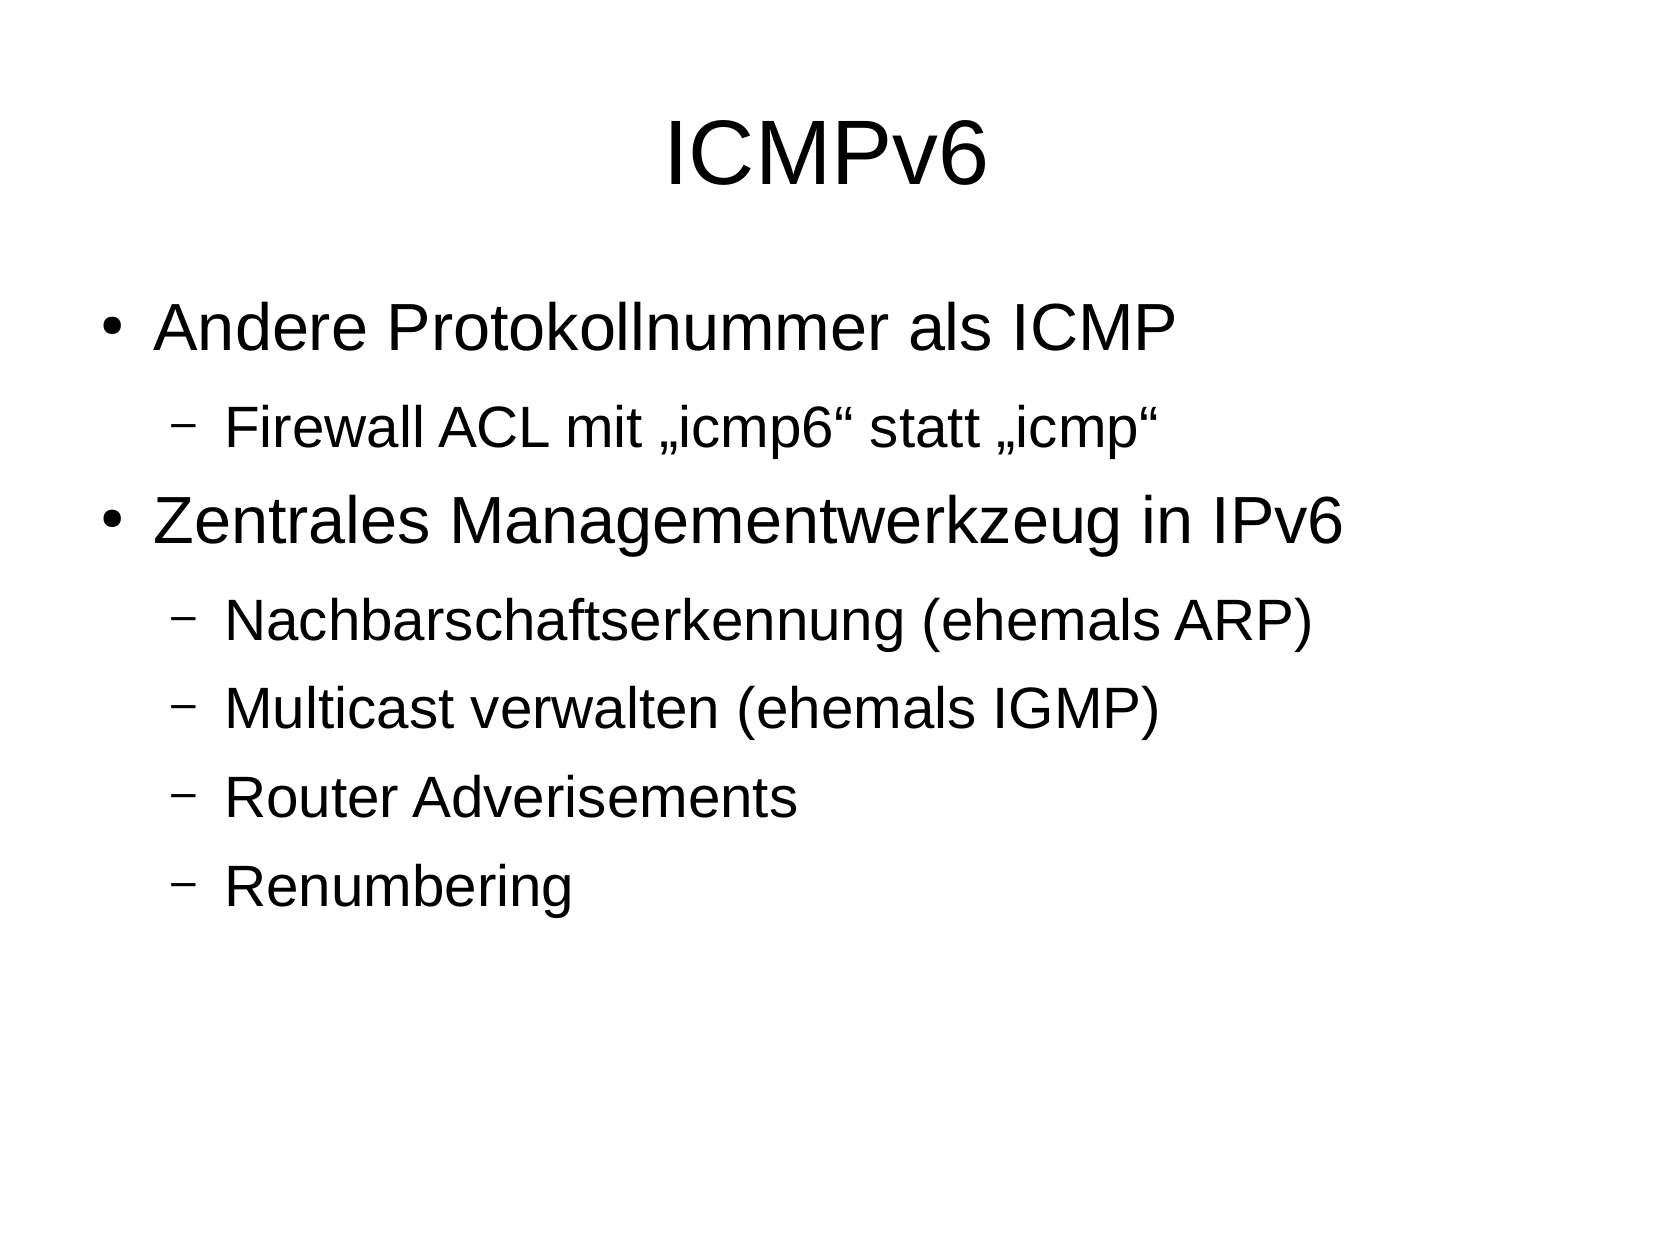

# ICMPv6
Andere Protokollnummer als ICMP
Firewall ACL mit „icmp6“ statt „icmp“
Zentrales Managementwerkzeug in IPv6
Nachbarschaftserkennung (ehemals ARP)
Multicast verwalten (ehemals IGMP)
Router Adverisements
Renumbering